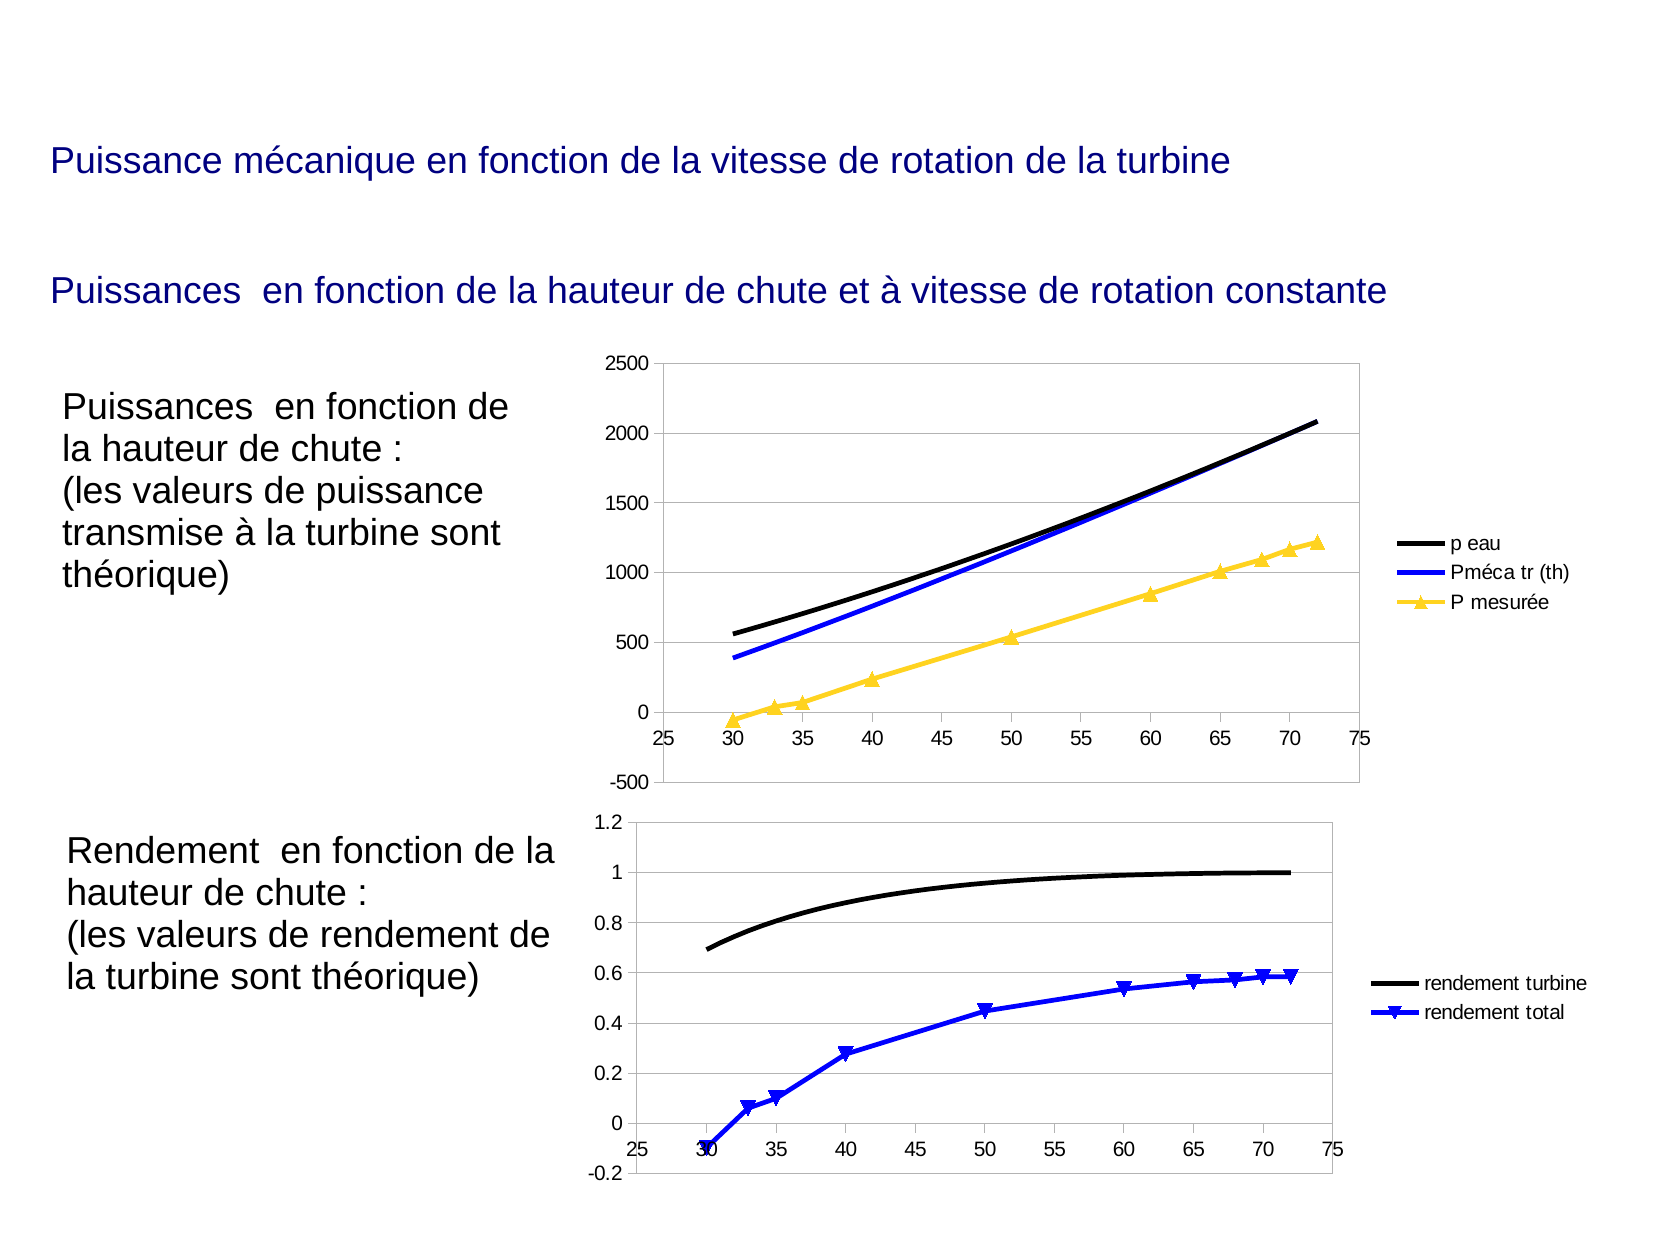

Puissance mécanique en fonction de la vitesse de rotation de la turbine
Puissances en fonction de la hauteur de chute et à vitesse de rotation constante
### Chart
| Category | p eau | Pméca tr (th) | P mesurée |
|---|---|---|---|Puissances en fonction de la hauteur de chute :
(les valeurs de puissance transmise à la turbine sont théorique)
### Chart
| Category | rendement turbine | rendement total |
|---|---|---|Rendement en fonction de la hauteur de chute :
(les valeurs de rendement de la turbine sont théorique)